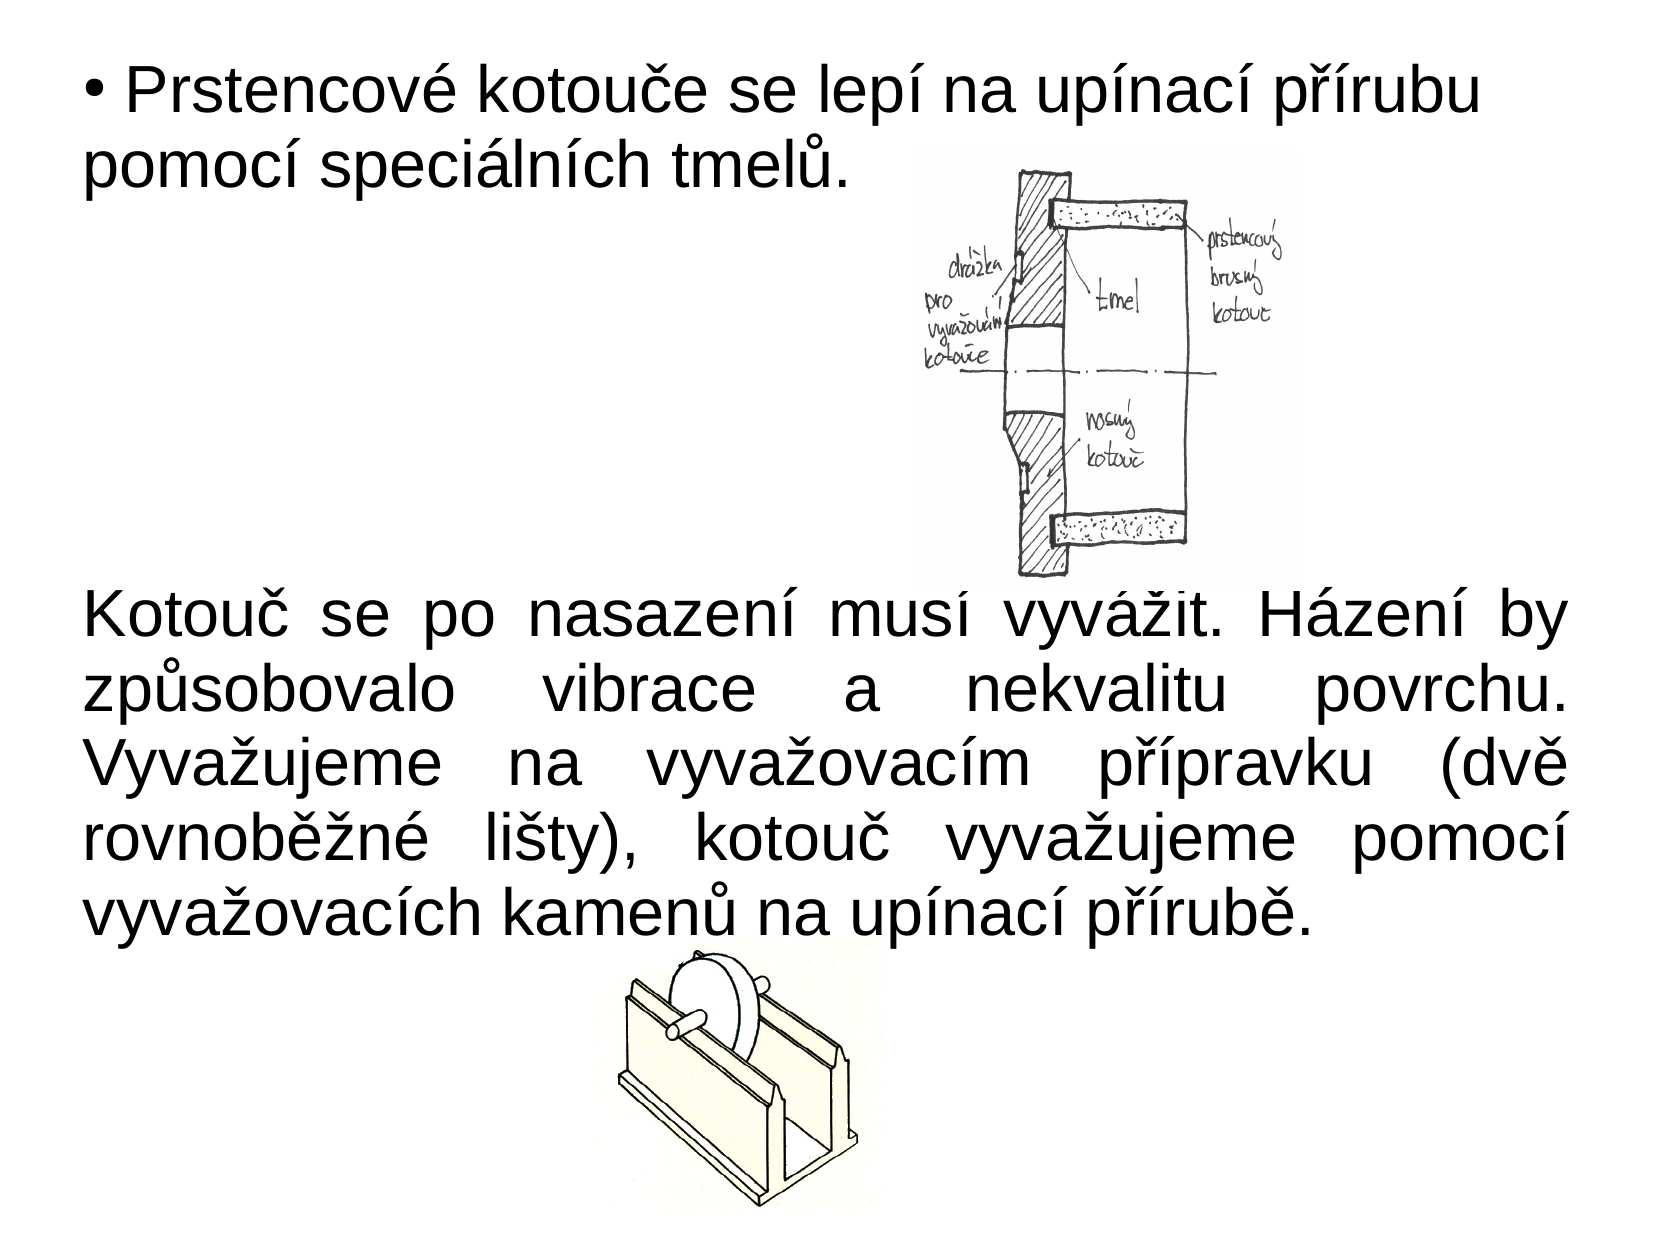

# Prstencové kotouče se lepí na upínací přírubu pomocí speciálních tmelů.
Kotouč se po nasazení musí vyvážit. Házení by způsobovalo vibrace a nekvalitu povrchu. Vyvažujeme na vyvažovacím přípravku (dvě rovnoběžné lišty), kotouč vyvažujeme pomocí vyvažovacích kamenů na upínací přírubě.